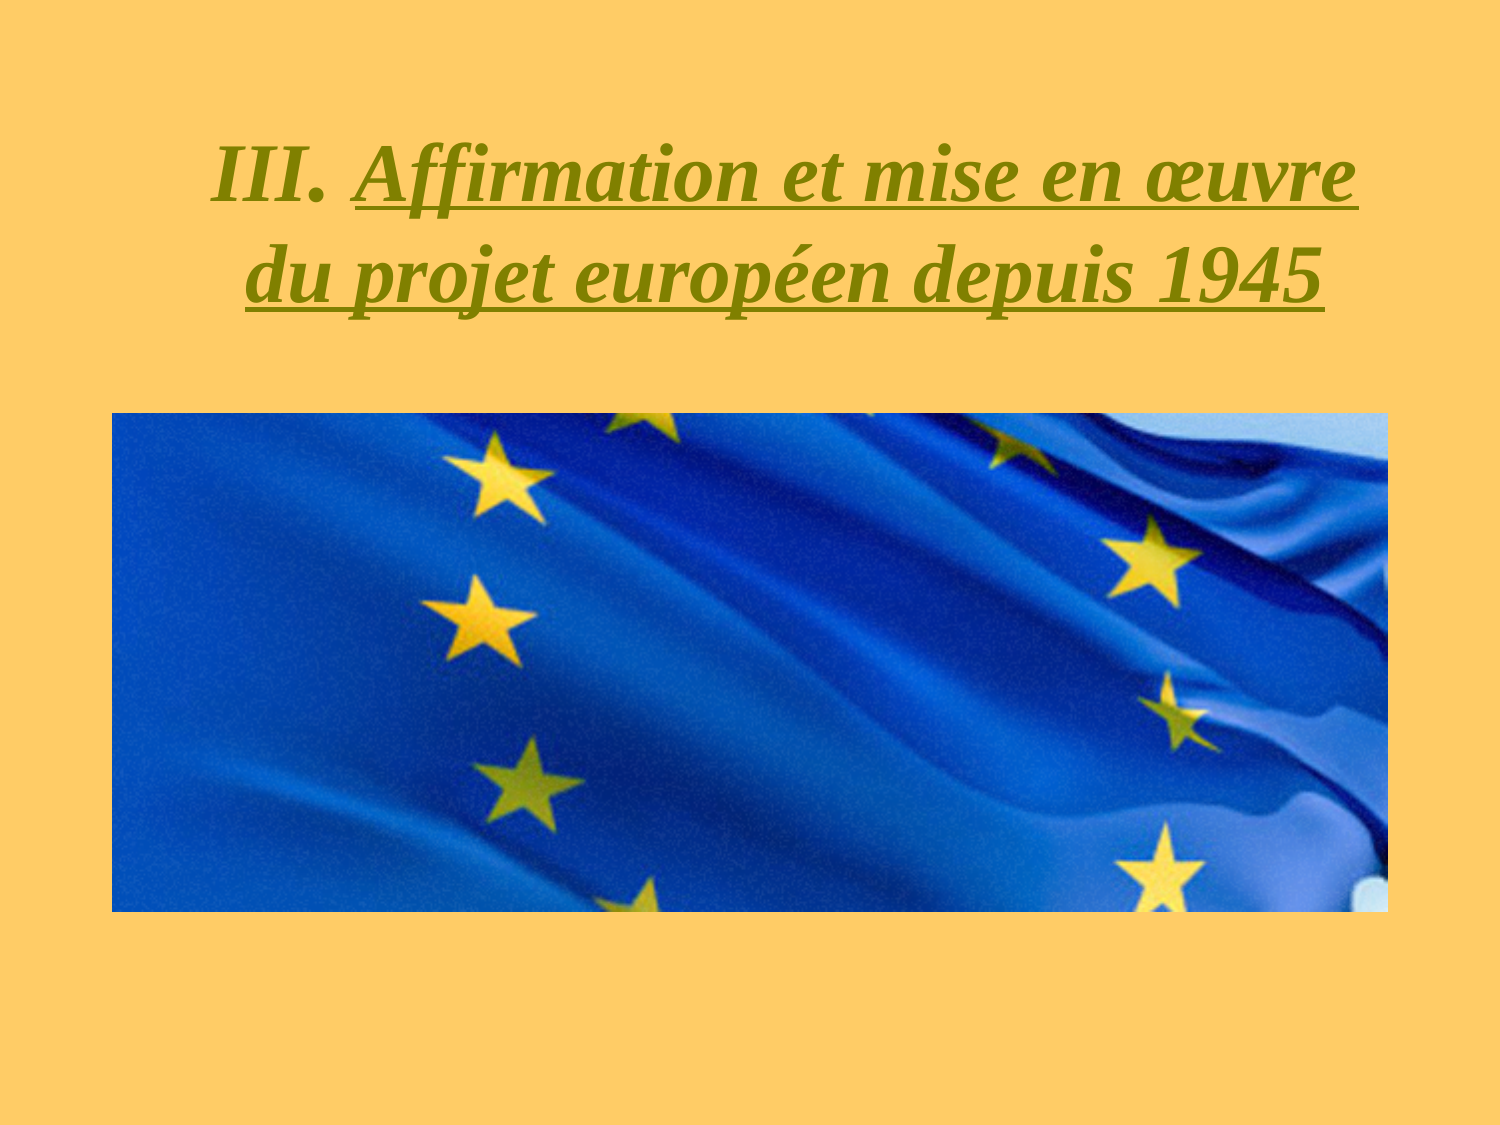

# III. Affirmation et mise en œuvre du projet européen depuis 1945